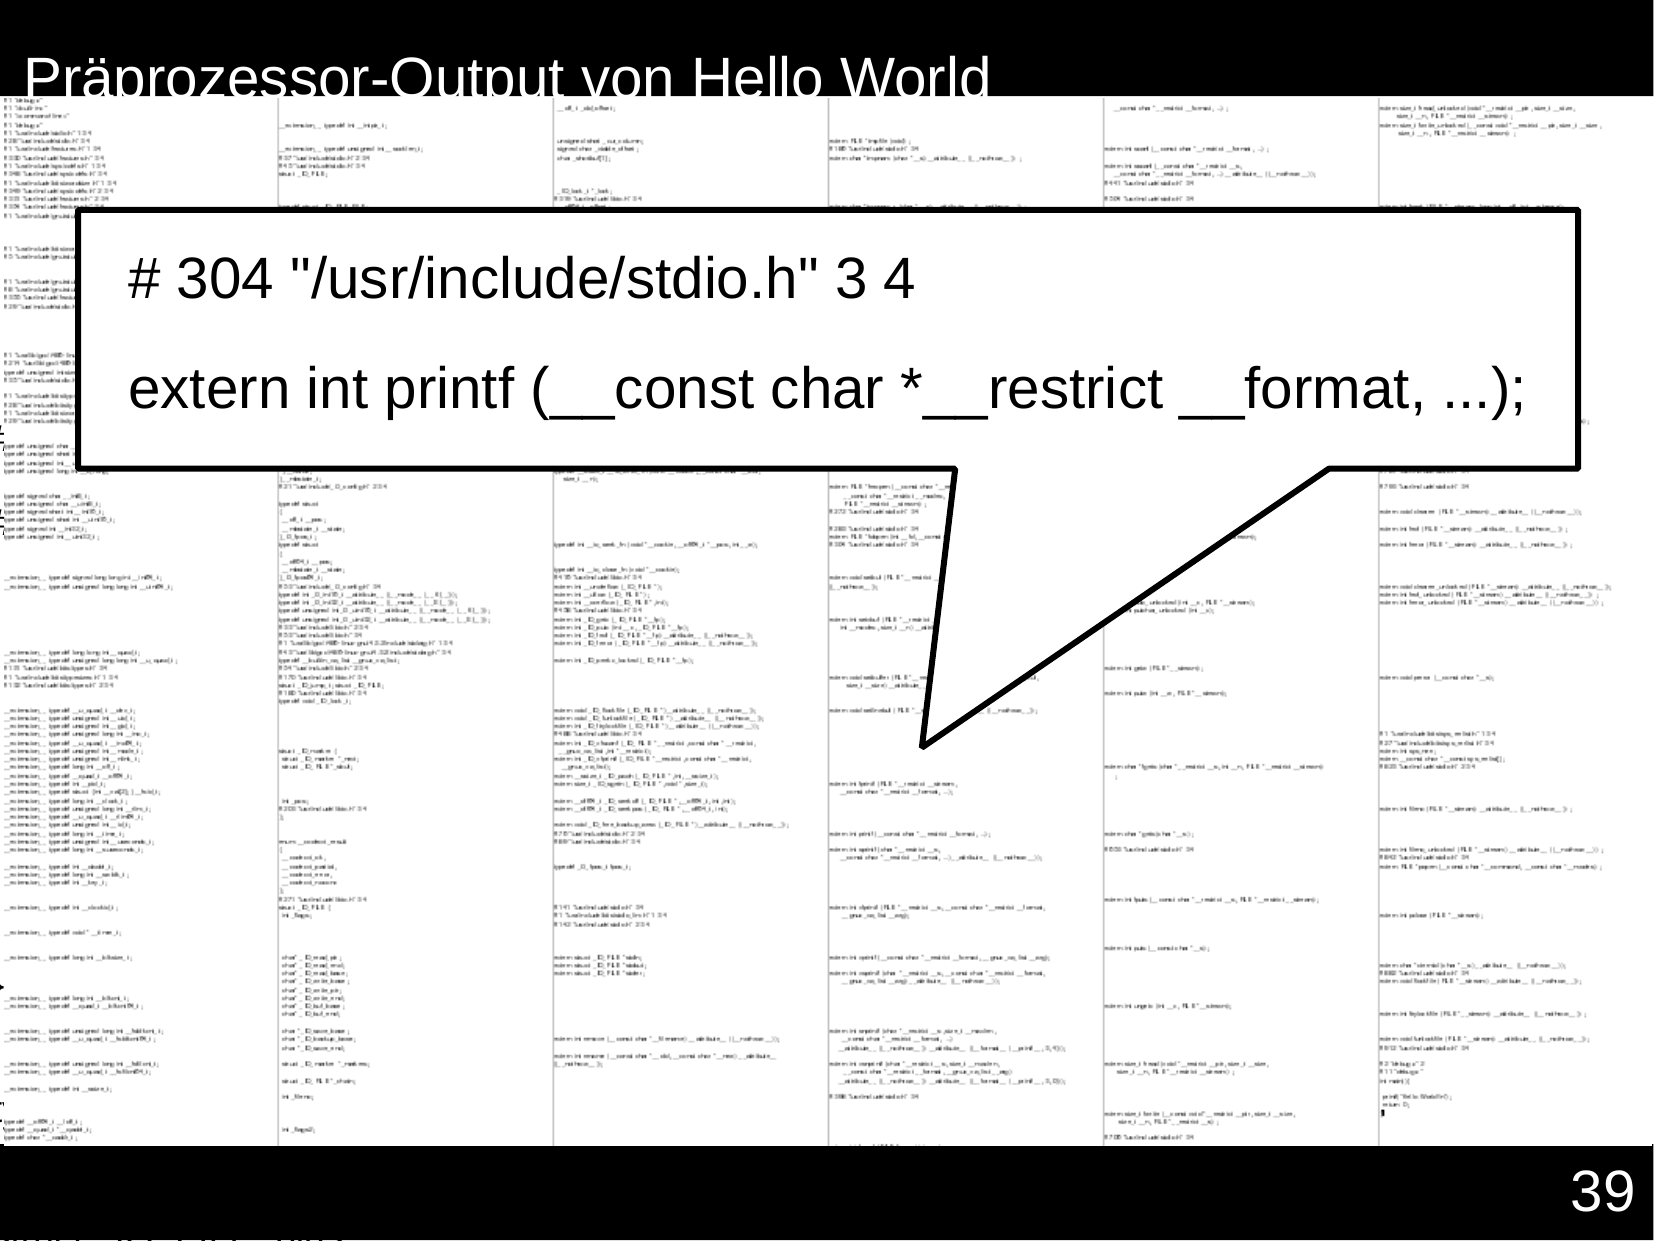

# 1 "debug.c"
# 1 "<built-in>"
# 1 "<command-line>"
# 1 "debug.c"
# 1 "/usr/include/stdio.h" 1 3 4
# 28 "/usr/include/stdio.h" 3 4
# 1 "/usr/include/features.h" 1 3 4
# 330 "/usr/include/features.h" 3 4
# 1 "/usr/include/sys/cdefs.h" 1 3 4
# 348 "/usr/include/sys/cdefs.h" 3 4
# 1 "/usr/include/bits/wordsize.h" 1 3 4
# 349 "/usr/include/sys/cdefs.h" 2 3 4
# 331 "/usr/include/features.h" 2 3 4
# 354 "/usr/include/features.h" 3 4
# 1 "/usr/include/gnu/stubs.h" 1 3 4
# 1 "/usr/include/bits/wordsize.h" 1 3 4
# 5 "/usr/include/gnu/stubs.h" 2 3 4
# 1 "/usr/include/gnu/stubs-32.h" 1 3 4
# 8 "/usr/include/gnu/stubs.h" 2 3 4
# 355 "/usr/include/features.h" 2 3 4
# 29 "/usr/include/stdio.h" 2 3 4
# 1 "/usr/lib/gcc/i486-linux-gnu/4.3.2/include/stddef.h" 1 3 4
# 214 "/usr/lib/gcc/i486-linux-gnu/4.3.2/include/stddef.h" 3 4
typedef unsigned int size_t;
# 35 "/usr/include/stdio.h" 2 3 4
# 1 "/usr/include/bits/types.h" 1 3 4
# 28 "/usr/include/bits/types.h" 3 4
# 1 "/usr/include/bits/wordsize.h" 1 3 4
# 29 "/usr/include/bits/types.h" 2 3 4
typedef unsigned char __u_char;
typedef unsigned short int __u_short;
typedef unsigned int __u_int;
typedef unsigned long int __u_long;
typedef signed char __int8_t;
typedef unsigned char __uint8_t;
typedef signed short int __int16_t;
typedef unsigned short int __uint16_t;
typedef signed int __int32_t;
typedef unsigned int __uint32_t;
__extension__ typedef signed long long int __int64_t;
__extension__ typedef unsigned long long int __uint64_t;
__extension__ typedef long long int __quad_t;
__extension__ typedef unsigned long long int __u_quad_t;
# 131 "/usr/include/bits/types.h" 3 4
# 1 "/usr/include/bits/typesizes.h" 1 3 4
# 132 "/usr/include/bits/types.h" 2 3 4
__extension__ typedef __u_quad_t __dev_t;
__extension__ typedef unsigned int __uid_t;
__extension__ typedef unsigned int __gid_t;
__extension__ typedef unsigned long int __ino_t;
__extension__ typedef __u_quad_t __ino64_t;
__extension__ typedef unsigned int __mode_t;
__extension__ typedef unsigned int __nlink_t;
__extension__ typedef long int __off_t;
__extension__ typedef __quad_t __off64_t;
__extension__ typedef int __pid_t;
__extension__ typedef struct { int __val[2]; } __fsid_t;
__extension__ typedef long int __clock_t;
__extension__ typedef unsigned long int __rlim_t;
__extension__ typedef __u_quad_t __rlim64_t;
__extension__ typedef unsigned int __id_t;
__extension__ typedef long int __time_t;
__extension__ typedef unsigned int __useconds_t;
__extension__ typedef long int __suseconds_t;
__extension__ typedef int __daddr_t;
__extension__ typedef long int __swblk_t;
__extension__ typedef int __key_t;
__extension__ typedef int __clockid_t;
__extension__ typedef void * __timer_t;
__extension__ typedef long int __blksize_t;
__extension__ typedef long int __blkcnt_t;
__extension__ typedef __quad_t __blkcnt64_t;
__extension__ typedef unsigned long int __fsblkcnt_t;
__extension__ typedef __u_quad_t __fsblkcnt64_t;
__extension__ typedef unsigned long int __fsfilcnt_t;
__extension__ typedef __u_quad_t __fsfilcnt64_t;
__extension__ typedef int __ssize_t;
typedef __off64_t __loff_t;
typedef __quad_t *__qaddr_t;
typedef char *__caddr_t;
__extension__ typedef int __intptr_t;
__extension__ typedef unsigned int __socklen_t;
# 37 "/usr/include/stdio.h" 2 3 4
# 45 "/usr/include/stdio.h" 3 4
struct _IO_FILE;
typedef struct _IO_FILE FILE;
# 65 "/usr/include/stdio.h" 3 4
typedef struct _IO_FILE __FILE;
# 75 "/usr/include/stdio.h" 3 4
# 1 "/usr/include/libio.h" 1 3 4
# 32 "/usr/include/libio.h" 3 4
# 1 "/usr/include/_G_config.h" 1 3 4
# 15 "/usr/include/_G_config.h" 3 4
# 1 "/usr/lib/gcc/i486-linux-gnu/4.3.2/include/stddef.h" 1 3 4
# 16 "/usr/include/_G_config.h" 2 3 4
# 1 "/usr/include/wchar.h" 1 3 4
# 78 "/usr/include/wchar.h" 3 4
typedef struct
{
 int __count;
 union
 {
 unsigned int __wch;
 char __wchb[4];
 } __value;
} __mbstate_t;
# 21 "/usr/include/_G_config.h" 2 3 4
typedef struct
{
 __off_t __pos;
 __mbstate_t __state;
} _G_fpos_t;
typedef struct
{
 __off64_t __pos;
 __mbstate_t __state;
} _G_fpos64_t;
 char* _IO_buf_end;
 char *_IO_save_base;
 char *_IO_backup_base;
 char *_IO_save_end;
 struct _IO_marker *_markers;
 struct _IO_FILE *_chain;
 int _fileno;
 int _flags2;
 __off_t _old_offset;
 unsigned short _cur_column;
 signed char _vtable_offset;
 char _shortbuf[1];
 _IO_lock_t *_lock;
# 319 "/usr/include/libio.h" 3 4
 __off64_t _offset;
# 328 "/usr/include/libio.h" 3 4
 void *__pad1;
 void *__pad2;
 void *__pad3;
 void *__pad4;
 size_t __pad5;
 int _mode;
 char _unused2[15 * sizeof (int) - 4 * sizeof (void *) - sizeof (size_t)];
};
typedef struct _IO_FILE _IO_FILE;
struct _IO_FILE_plus;
extern struct _IO_FILE_plus _IO_2_1_stdin_;
extern struct _IO_FILE_plus _IO_2_1_stdout_;
extern struct _IO_FILE_plus _IO_2_1_stderr_;
# 364 "/usr/include/libio.h" 3 4
typedef __ssize_t __io_read_fn (void *__cookie, char *__buf, size_t __nbytes);
typedef __ssize_t __io_write_fn (void *__cookie, __const char *__buf,
 size_t __n);
typedef int __io_seek_fn (void *__cookie, __off64_t *__pos, int __w);
typedef int __io_close_fn (void *__cookie);
# 416 "/usr/include/libio.h" 3 4
extern int __underflow (_IO_FILE *);
extern int __uflow (_IO_FILE *);
extern int __overflow (_IO_FILE *, int);
# 458 "/usr/include/libio.h" 3 4
extern int _IO_getc (_IO_FILE *__fp);
extern int _IO_putc (int __c, _IO_FILE *__fp);
extern int _IO_feof (_IO_FILE *__fp) __attribute__ ((__nothrow__));
extern int _IO_ferror (_IO_FILE *__fp) __attribute__ ((__nothrow__));
extern int _IO_peekc_locked (_IO_FILE *__fp);
extern void _IO_flockfile (_IO_FILE *) __attribute__ ((__nothrow__));
extern void _IO_funlockfile (_IO_FILE *) __attribute__ ((__nothrow__));
extern int _IO_ftrylockfile (_IO_FILE *) __attribute__ ((__nothrow__));
# 488 "/usr/include/libio.h" 3 4
extern int _IO_vfscanf (_IO_FILE * __restrict, const char * __restrict,
 __gnuc_va_list, int *__restrict);
extern int _IO_vfprintf (_IO_FILE *__restrict, const char *__restrict,
 __gnuc_va_list);
extern __ssize_t _IO_padn (_IO_FILE *, int, __ssize_t);
extern size_t _IO_sgetn (_IO_FILE *, void *, size_t);
extern __off64_t _IO_seekoff (_IO_FILE *, __off64_t, int, int);
extern __off64_t _IO_seekpos (_IO_FILE *, __off64_t, int);
extern void _IO_free_backup_area (_IO_FILE *) __attribute__ ((__nothrow__));
# 76 "/usr/include/stdio.h" 2 3 4
# 89 "/usr/include/stdio.h" 3 4
typedef _G_fpos_t fpos_t;
# 141 "/usr/include/stdio.h" 3 4
# 1 "/usr/include/bits/stdio_lim.h" 1 3 4
# 142 "/usr/include/stdio.h" 2 3 4
extern struct _IO_FILE *stdin;
extern struct _IO_FILE *stdout;
extern struct _IO_FILE *stderr;
extern int remove (__const char *__filename) __attribute__ ((__nothrow__));
extern int rename (__const char *__old, __const char *__new) __attribute__ ((__nothrow__));
extern FILE *tmpfile (void) ;
# 186 "/usr/include/stdio.h" 3 4
extern char *tmpnam (char *__s) __attribute__ ((__nothrow__)) ;
extern char *tmpnam_r (char *__s) __attribute__ ((__nothrow__)) ;
# 204 "/usr/include/stdio.h" 3 4
extern char *tempnam (__const char *__dir, __const char *__pfx)
 __attribute__ ((__nothrow__)) __attribute__ ((__malloc__)) ;
extern int fclose (FILE *__stream);
extern int fflush (FILE *__stream);
# 229 "/usr/include/stdio.h" 3 4
extern int fflush_unlocked (FILE *__stream);
# 243 "/usr/include/stdio.h" 3 4
extern FILE *fopen (__const char *__restrict __filename,
 __const char *__restrict __modes) ;
extern FILE *freopen (__const char *__restrict __filename,
 __const char *__restrict __modes,
 FILE *__restrict __stream) ;
# 272 "/usr/include/stdio.h" 3 4
# 283 "/usr/include/stdio.h" 3 4
extern FILE *fdopen (int __fd, __const char *__modes) __attribute__ ((__nothrow__)) ;
# 304 "/usr/include/stdio.h" 3 4
extern void setbuf (FILE *__restrict __stream, char *__restrict __buf) __attribute__ ((__nothrow__));
extern int setvbuf (FILE *__restrict __stream, char *__restrict __buf,
 int __modes, size_t __n) __attribute__ ((__nothrow__));
extern void setbuffer (FILE *__restrict __stream, char *__restrict __buf,
 size_t __size) __attribute__ ((__nothrow__));
extern void setlinebuf (FILE *__stream) __attribute__ ((__nothrow__));
extern int fprintf (FILE *__restrict __stream,
 __const char *__restrict __format, ...);
extern int printf (__const char *__restrict __format, ...);
extern int sprintf (char *__restrict __s,
 __const char *__restrict __format, ...) __attribute__ ((__nothrow__));
extern int vfprintf (FILE *__restrict __s, __const char *__restrict __format,
 __gnuc_va_list __arg);
extern int vprintf (__const char *__restrict __format, __gnuc_va_list __arg);
extern int vsprintf (char *__restrict __s, __const char *__restrict __format,
 __gnuc_va_list __arg) __attribute__ ((__nothrow__));
extern int snprintf (char *__restrict __s, size_t __maxlen,
 __const char *__restrict __format, ...)
 __attribute__ ((__nothrow__)) __attribute__ ((__format__ (__printf__, 3, 4)));
extern int vsnprintf (char *__restrict __s, size_t __maxlen,
 __const char *__restrict __format, __gnuc_va_list __arg)
 __attribute__ ((__nothrow__)) __attribute__ ((__format__ (__printf__, 3, 0)));
# 398 "/usr/include/stdio.h" 3 4
extern int fscanf (FILE *__restrict __stream,
 __const char *__restrict __format, ...) ;
extern int scanf (__const char *__restrict __format, ...) ;
extern int sscanf (__const char *__restrict __s,
 __const char *__restrict __format, ...) __attribute__ ((__nothrow__));
# 441 "/usr/include/stdio.h" 3 4
# 504 "/usr/include/stdio.h" 3 4
extern int fgetc (FILE *__stream);
extern int getc (FILE *__stream);
extern int getchar (void);
# 528 "/usr/include/stdio.h" 3 4
extern int getc_unlocked (FILE *__stream);
extern int getchar_unlocked (void);
# 539 "/usr/include/stdio.h" 3 4
extern int fgetc_unlocked (FILE *__stream);
extern int fputc (int __c, FILE *__stream);
extern int putc (int __c, FILE *__stream);
extern int putchar (int __c);
# 572 "/usr/include/stdio.h" 3 4
extern int fputc_unlocked (int __c, FILE *__stream);
extern int putc_unlocked (int __c, FILE *__stream);
extern int putchar_unlocked (int __c);
extern int getw (FILE *__stream);
extern int putw (int __w, FILE *__stream);
extern char *fgets (char *__restrict __s, int __n, FILE *__restrict __stream)
 ;
extern char *gets (char *__s) ;
# 653 "/usr/include/stdio.h" 3 4
extern int fputs (__const char *__restrict __s, FILE *__restrict __stream);
extern int puts (__const char *__s);
extern int ungetc (int __c, FILE *__stream);
extern size_t fread (void *__restrict __ptr, size_t __size,
 size_t __n, FILE *__restrict __stream) ;
extern size_t fwrite (__const void *__restrict __ptr, size_t __size,
 size_t __n, FILE *__restrict __s) ;
# 706 "/usr/include/stdio.h" 3 4
extern size_t fread_unlocked (void *__restrict __ptr, size_t __size,
 size_t __n, FILE *__restrict __stream) ;
extern size_t fwrite_unlocked (__const void *__restrict __ptr, size_t __size,
 size_t __n, FILE *__restrict __stream) ;
extern int fseek (FILE *__stream, long int __off, int __whence);
extern long int ftell (FILE *__stream) ;
extern void rewind (FILE *__stream);
# 742 "/usr/include/stdio.h" 3 4
extern int fseeko (FILE *__stream, __off_t __off, int __whence);
extern __off_t ftello (FILE *__stream) ;
# 761 "/usr/include/stdio.h" 3 4
extern int fgetpos (FILE *__restrict __stream, fpos_t *__restrict __pos);
extern int fsetpos (FILE *__stream, __const fpos_t *__pos);
# 784 "/usr/include/stdio.h" 3 4
# 793 "/usr/include/stdio.h" 3 4
extern void clearerr (FILE *__stream) __attribute__ ((__nothrow__));
extern int feof (FILE *__stream) __attribute__ ((__nothrow__)) ;
extern int ferror (FILE *__stream) __attribute__ ((__nothrow__)) ;
extern void clearerr_unlocked (FILE *__stream) __attribute__ ((__nothrow__));
extern int feof_unlocked (FILE *__stream) __attribute__ ((__nothrow__)) ;
extern int ferror_unlocked (FILE *__stream) __attribute__ ((__nothrow__)) ;
extern void perror (__const char *__s);
# 1 "/usr/include/bits/sys_errlist.h" 1 3 4
# 27 "/usr/include/bits/sys_errlist.h" 3 4
extern int sys_nerr;
extern __const char *__const sys_errlist[];
# 823 "/usr/include/stdio.h" 2 3 4
extern int fileno (FILE *__stream) __attribute__ ((__nothrow__)) ;
extern int fileno_unlocked (FILE *__stream) __attribute__ ((__nothrow__)) ;
# 842 "/usr/include/stdio.h" 3 4
extern FILE *popen (__const char *__command, __const char *__modes) ;
extern int pclose (FILE *__stream);
extern char *ctermid (char *__s) __attribute__ ((__nothrow__));
# 882 "/usr/include/stdio.h" 3 4
extern void flockfile (FILE *__stream) __attribute__ ((__nothrow__));
extern int ftrylockfile (FILE *__stream) __attribute__ ((__nothrow__)) ;
extern void funlockfile (FILE *__stream) __attribute__ ((__nothrow__));
# 912 "/usr/include/stdio.h" 3 4
# 2 "debug.c" 2
# 11 "debug.c"
int main(){
 printf("Hello World!\n");
}
Präprozessor-Output von Hello World
 # 304 "/usr/include/stdio.h" 3 4
 extern int printf (__const char *__restrict __format, ...);
39